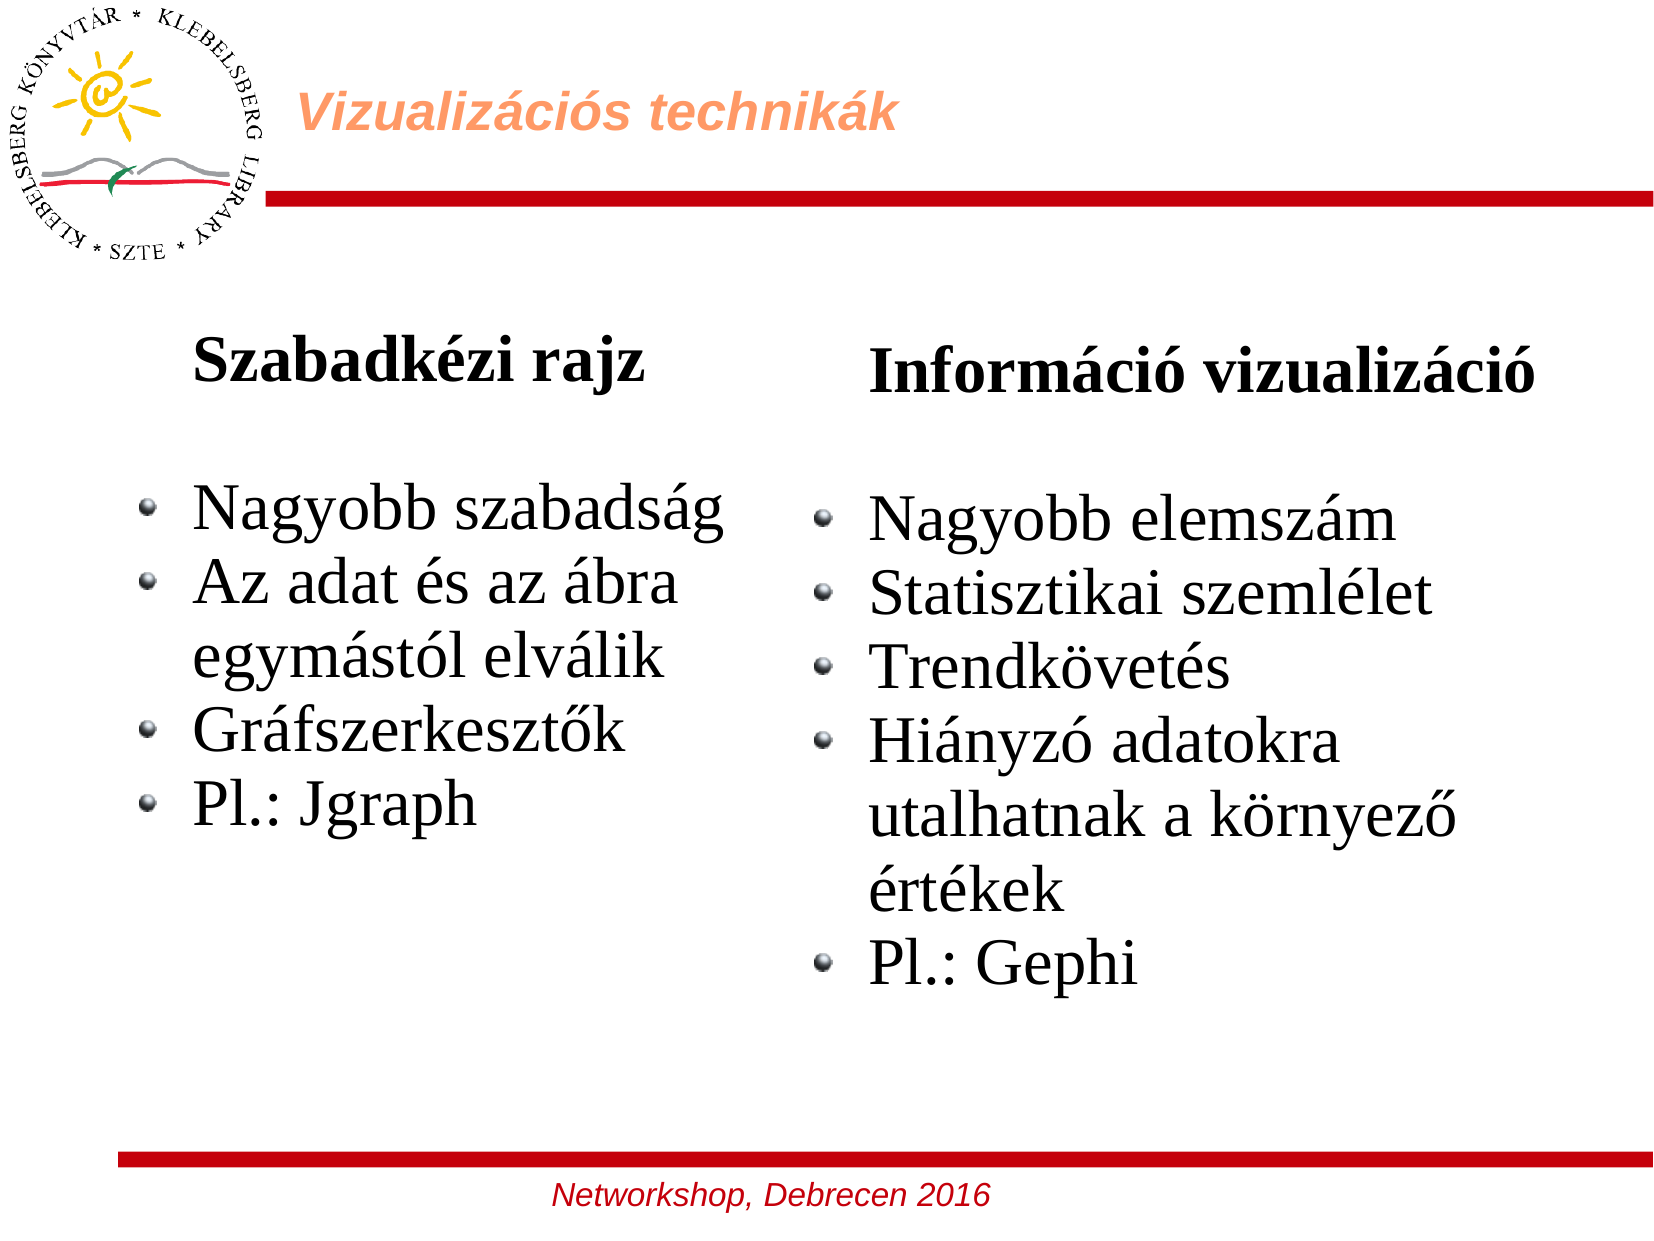

# Vizualizációs technikák
Szabadkézi rajz
Nagyobb szabadság
Az adat és az ábra egymástól elválik
Gráfszerkesztők
Pl.: Jgraph
Információ vizualizáció
Nagyobb elemszám
Statisztikai szemlélet
Trendkövetés
Hiányzó adatokra utalhatnak a környező értékek
Pl.: Gephi